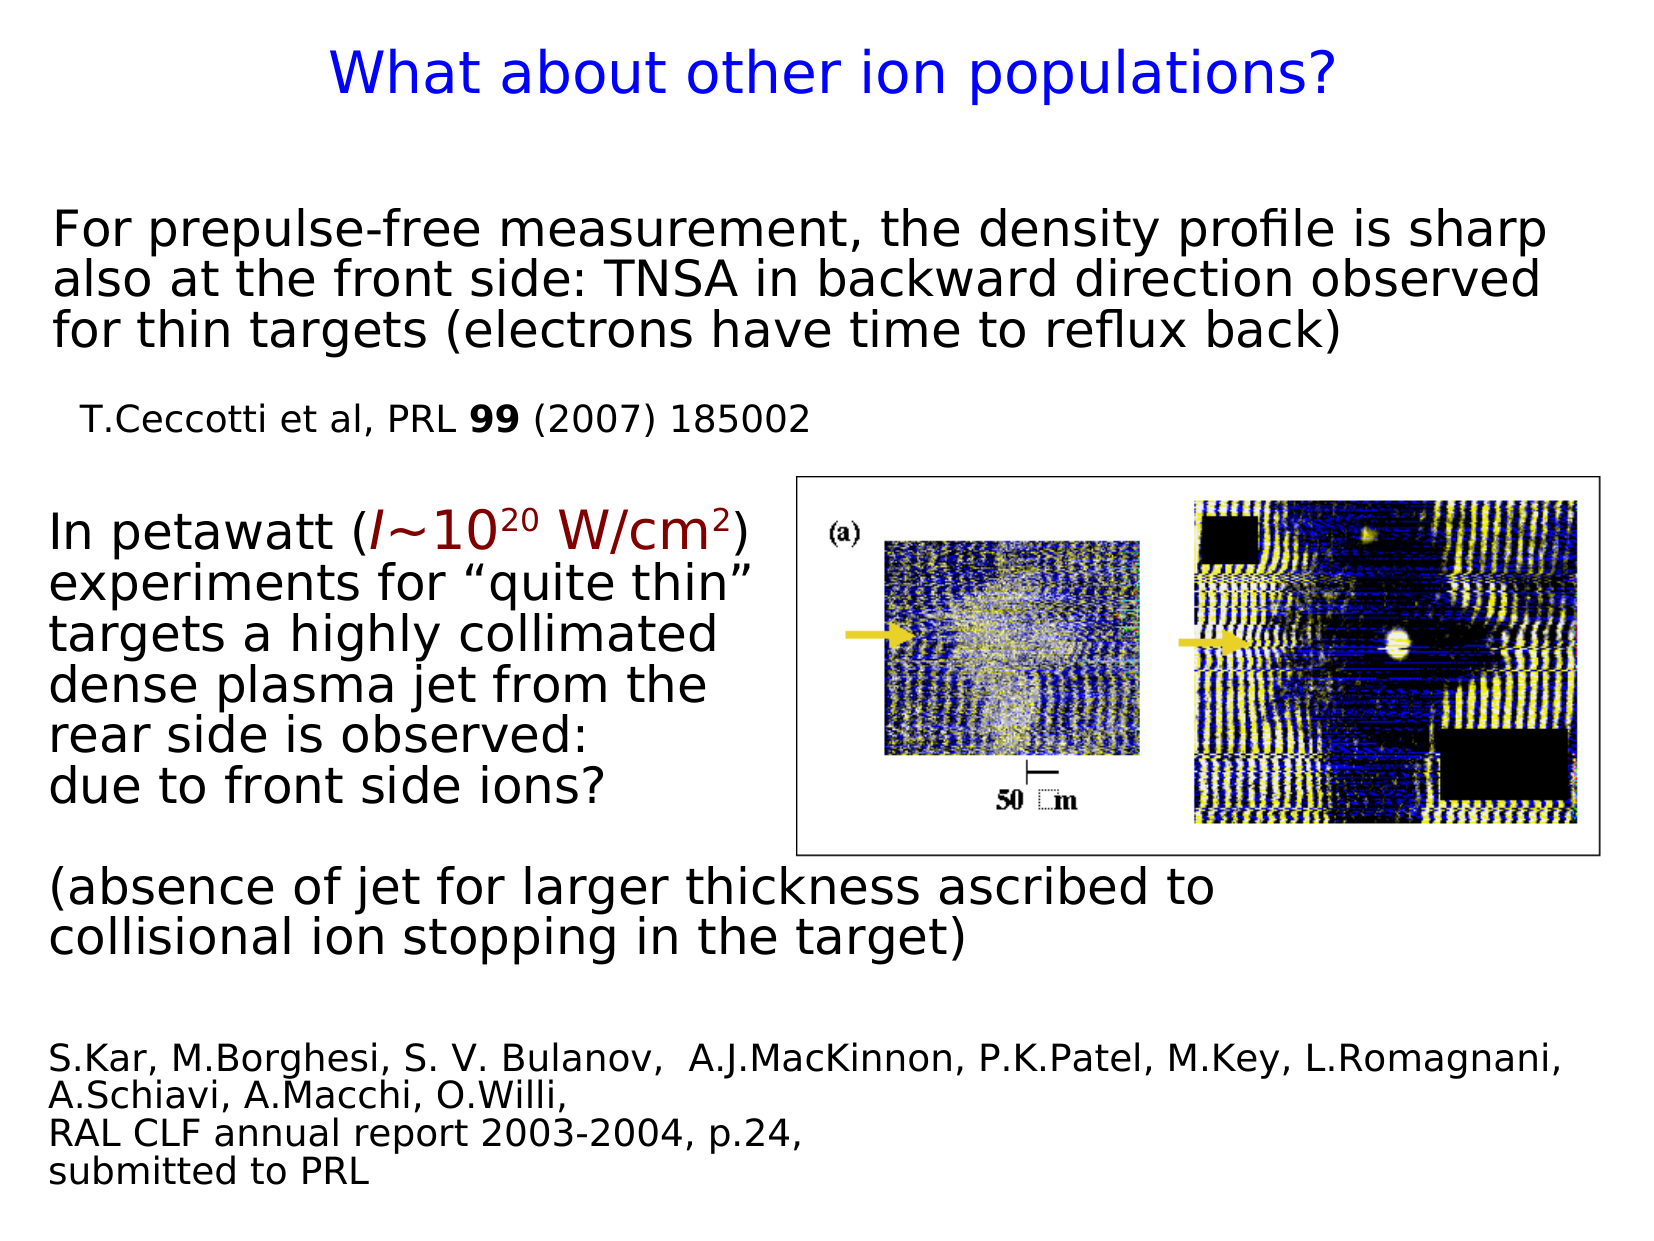

What about other ion populations?
For prepulse-free measurement, the density profile is sharp
also at the front side: TNSA in backward direction observed
for thin targets (electrons have time to reflux back)
T.Ceccotti et al, PRL 99 (2007) 185002
In petawatt (I~1020 W/cm2)
experiments for “quite thin”
targets a highly collimated
dense plasma jet from the
rear side is observed:
due to front side ions?
(absence of jet for larger thickness ascribed to
collisional ion stopping in the target)
S.Kar, M.Borghesi, S. V. Bulanov, A.J.MacKinnon, P.K.Patel, M.Key, L.Romagnani,
A.Schiavi, A.Macchi, O.Willi,
RAL CLF annual report 2003-2004, p.24,
submitted to PRL